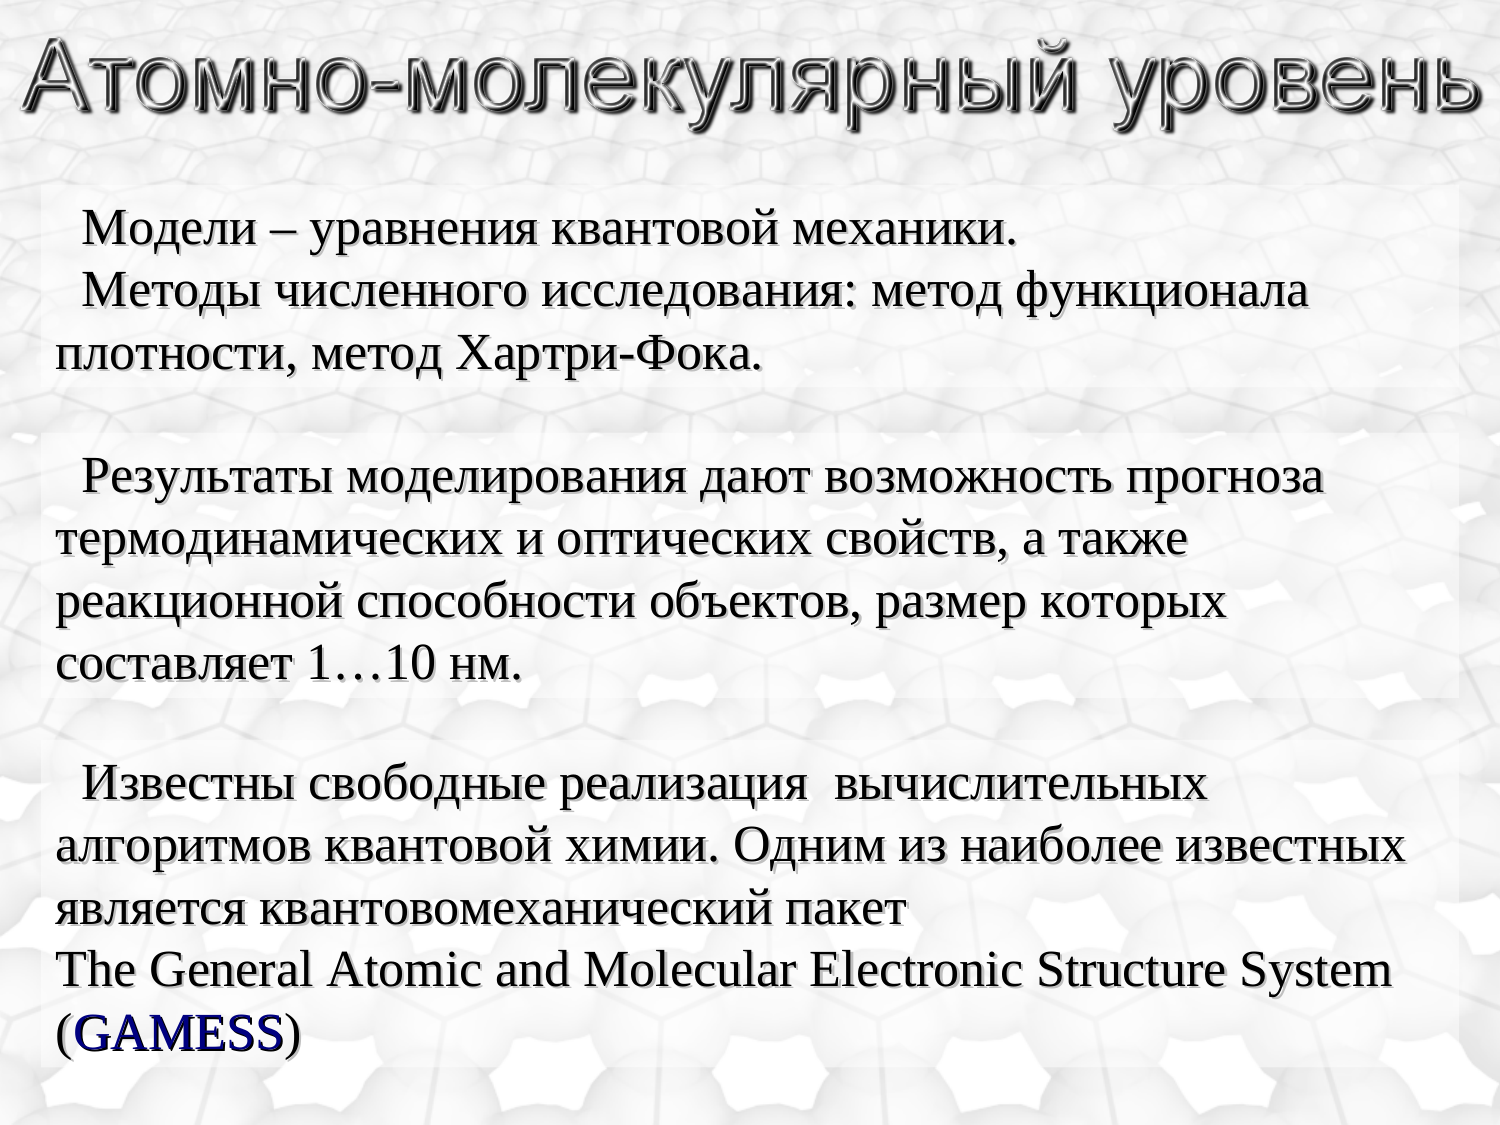

Модели – уравнения квантовой механики.
 Методы численного исследования: метод функционала плотности, метод Хартри-Фока.
 Результаты моделирования дают возможность прогноза термодинамических и оптических свойств, а также реакционной способности объектов, размер которых составляет 1…10 нм.
 Известны свободные реализация вычислительных алгоритмов квантовой химии. Одним из наиболее известных является квантовомеханический пакет
The General Atomic and Molecular Electronic Structure System
(GAMESS)